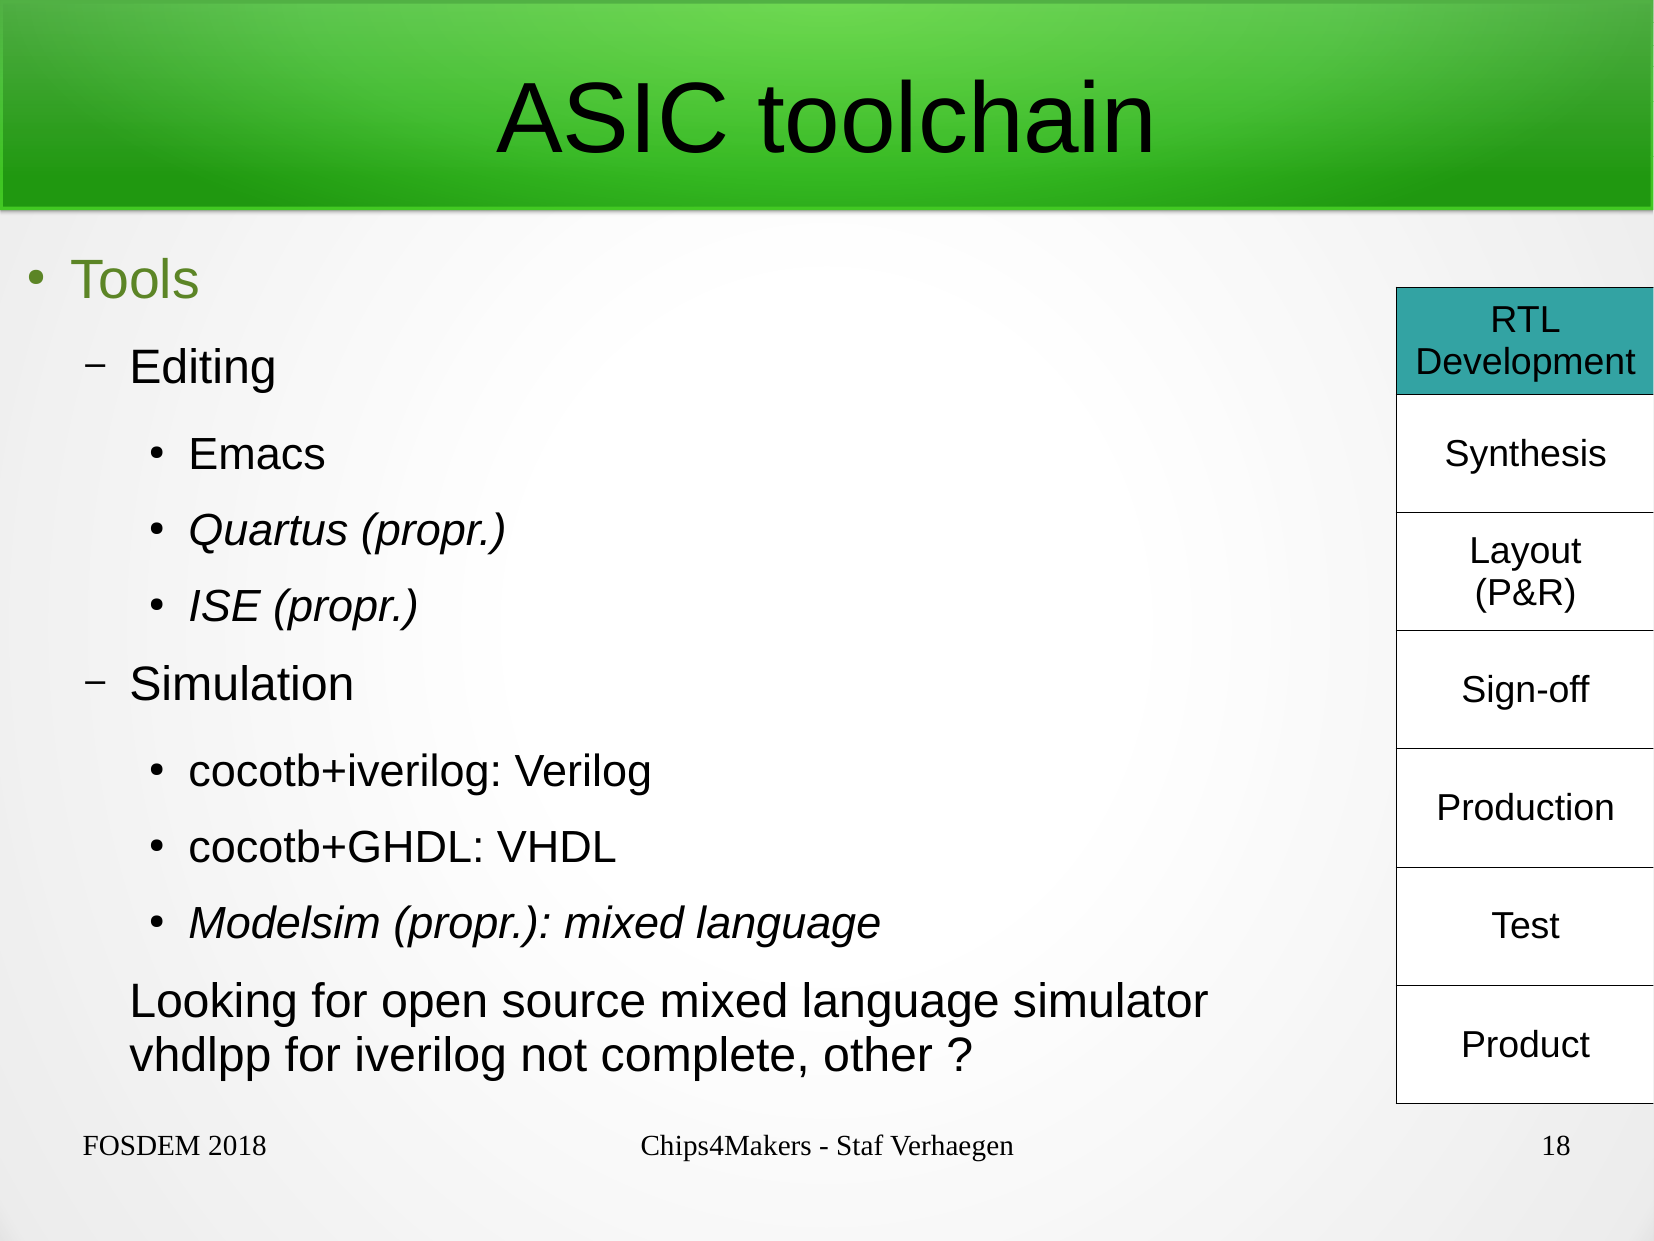

# ASIC toolchain
Tools
Editing
Emacs
Quartus (propr.)
ISE (propr.)
Simulation
cocotb+iverilog: Verilog
cocotb+GHDL: VHDL
Modelsim (propr.): mixed language
Looking for open source mixed language simulator
vhdlpp for iverilog not complete, other ?
| RTL Development |
| --- |
| Synthesis |
| Layout (P&R) |
| Sign-off |
| Production |
| Test |
| Product |
FOSDEM 2018
Chips4Makers - Staf Verhaegen
18